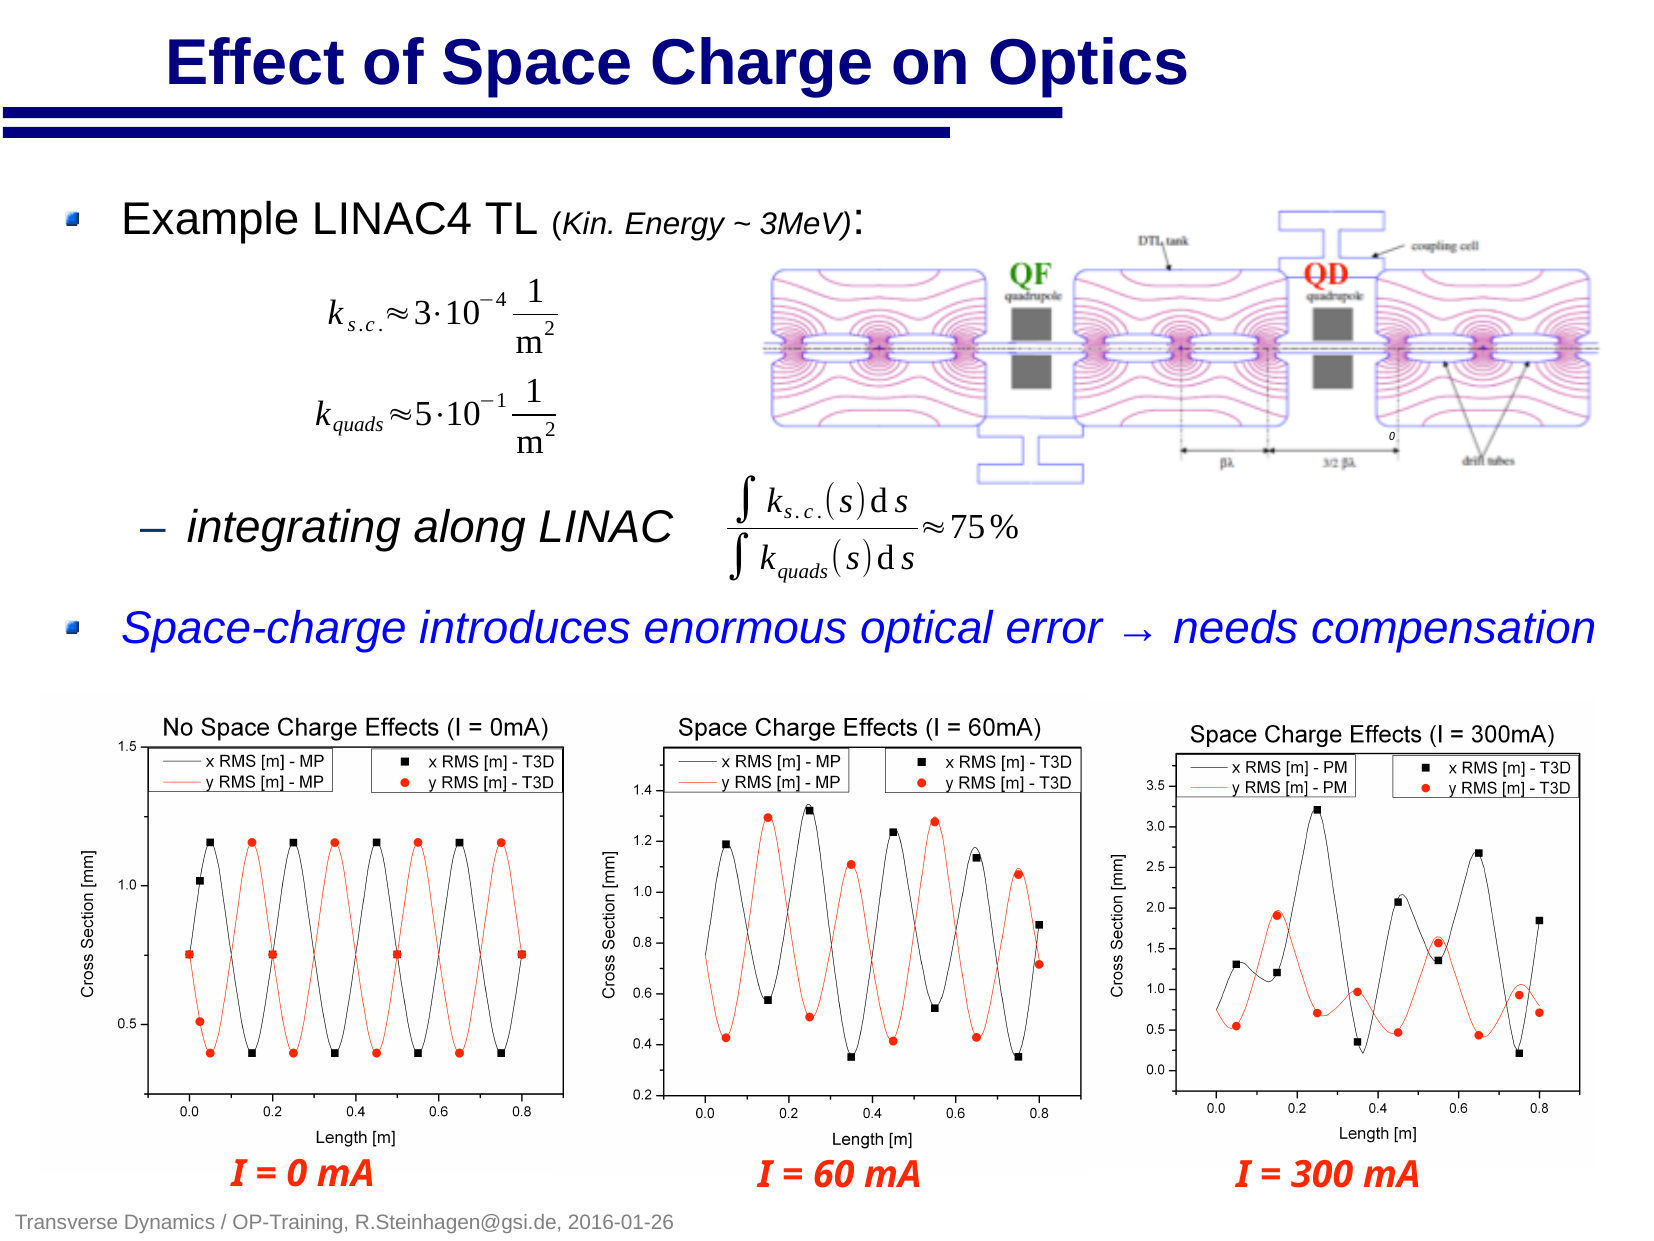

# Effect of Space Charge on Optics
Example LINAC4 TL (Kin. Energy ~ 3MeV):
integrating along LINAC
Space-charge introduces enormous optical error → needs compensation
0
I = 0 mA
I = 60 mA
I = 300 mA